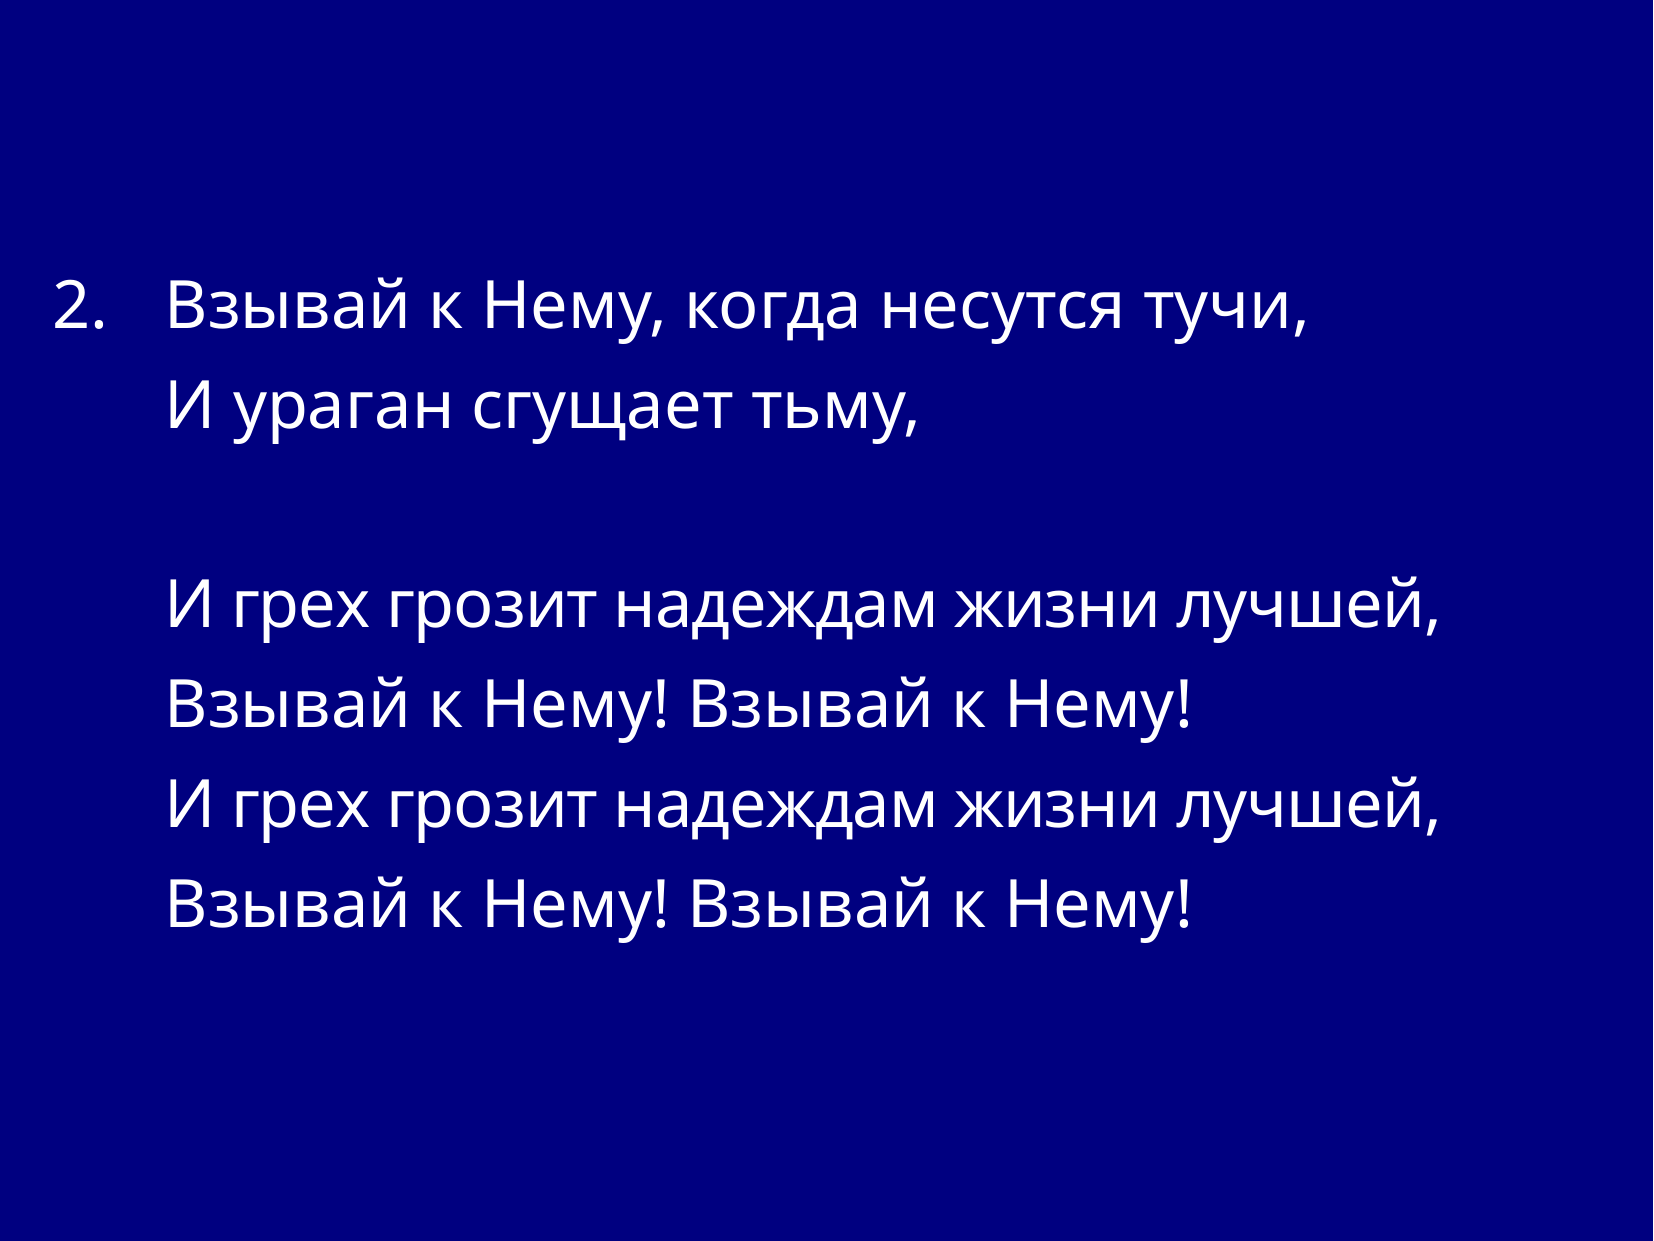

2.	Взывай к Нему, когда несутся тучи,
	И ураган сгущает тьму,
	И грех грозит надеждам жизни лучшей,
	Взывай к Нему! Взывай к Нему!
	И грех грозит надеждам жизни лучшей,
	Взывай к Нему! Взывай к Нему!